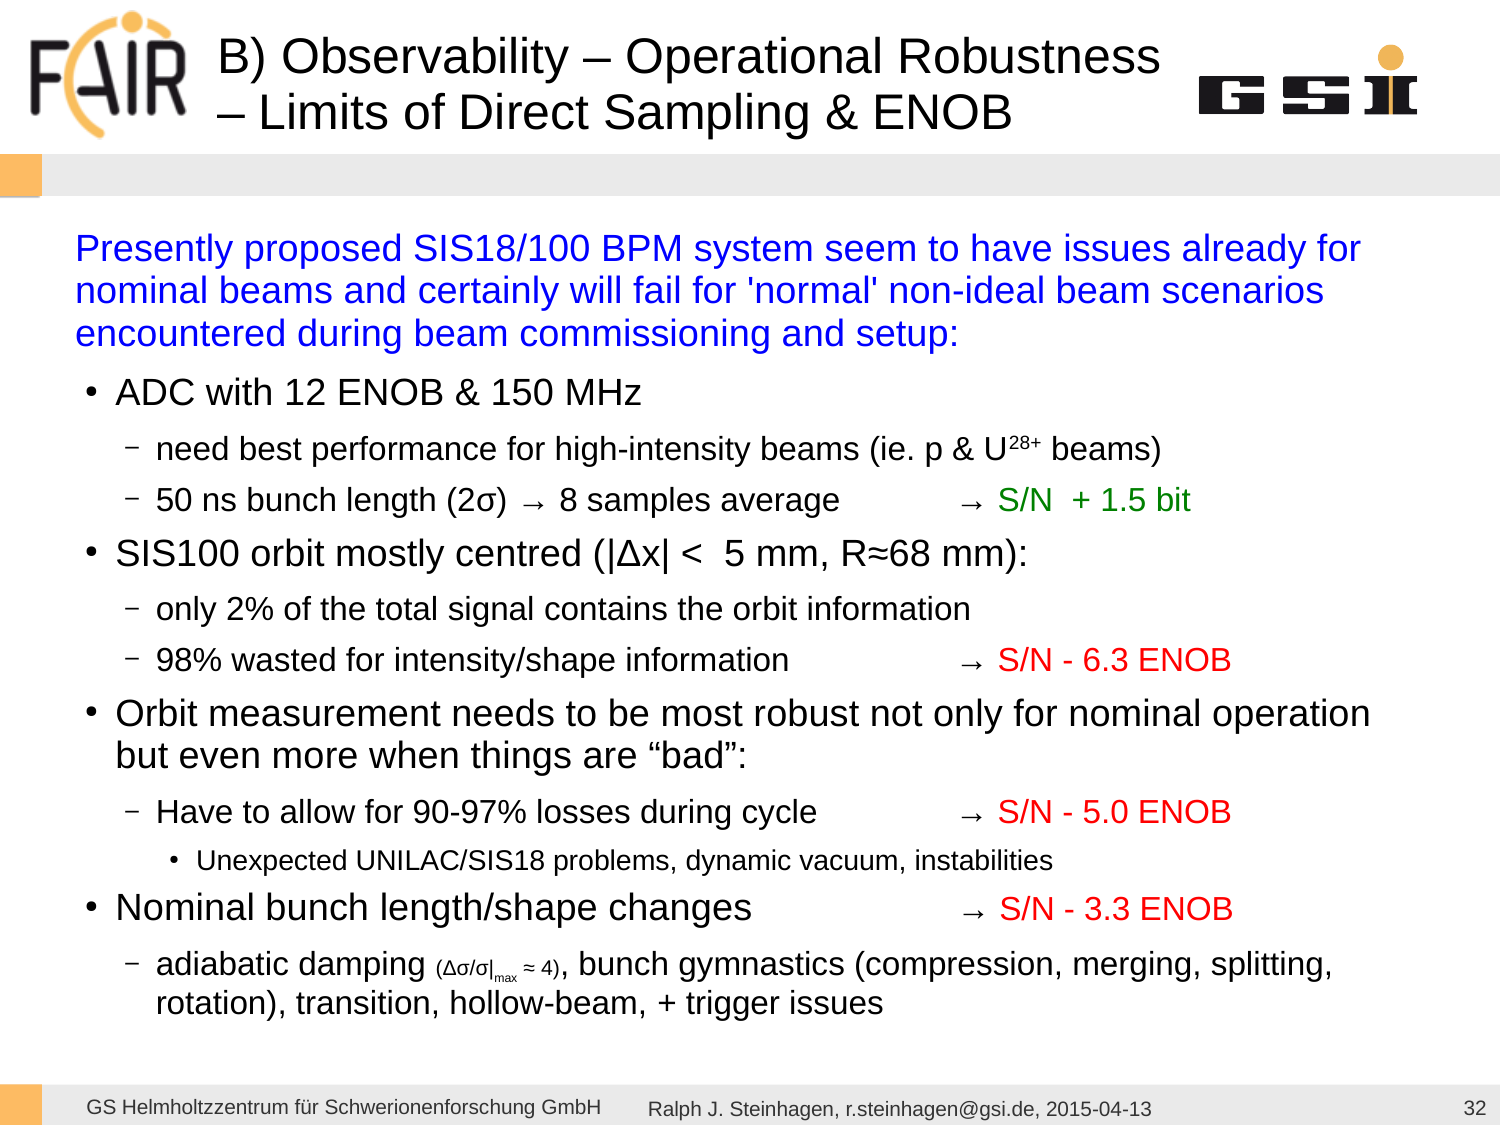

# B) Observability – Operational Robustness – Limits of Direct Sampling & ENOB
Presently proposed SIS18/100 BPM system seem to have issues already for nominal beams and certainly will fail for 'normal' non-ideal beam scenarios encountered during beam commissioning and setup:
ADC with 12 ENOB & 150 MHz
need best performance for high-intensity beams (ie. p & U28+ beams)
50 ns bunch length (2σ) → 8 samples average 				 				→ S/N + 1.5 bit
SIS100 orbit mostly centred (|Δx| < 5 mm, R≈68 mm):
only 2% of the total signal contains the orbit information
98% wasted for intensity/shape information 		 		→ S/N - 6.3 ENOB
Orbit measurement needs to be most robust not only for nominal operation but even more when things are “bad”:
Have to allow for 90-97% losses during cycle		 		→ S/N - 5.0 ENOB
Unexpected UNILAC/SIS18 problems, dynamic vacuum, instabilities
Nominal bunch length/shape changes 				 				 	→ S/N - 3.3 ENOB
adiabatic damping (Δσ/σ|max ≈ 4), bunch gymnastics (compression, merging, splitting, rotation), transition, hollow-beam, + trigger issues